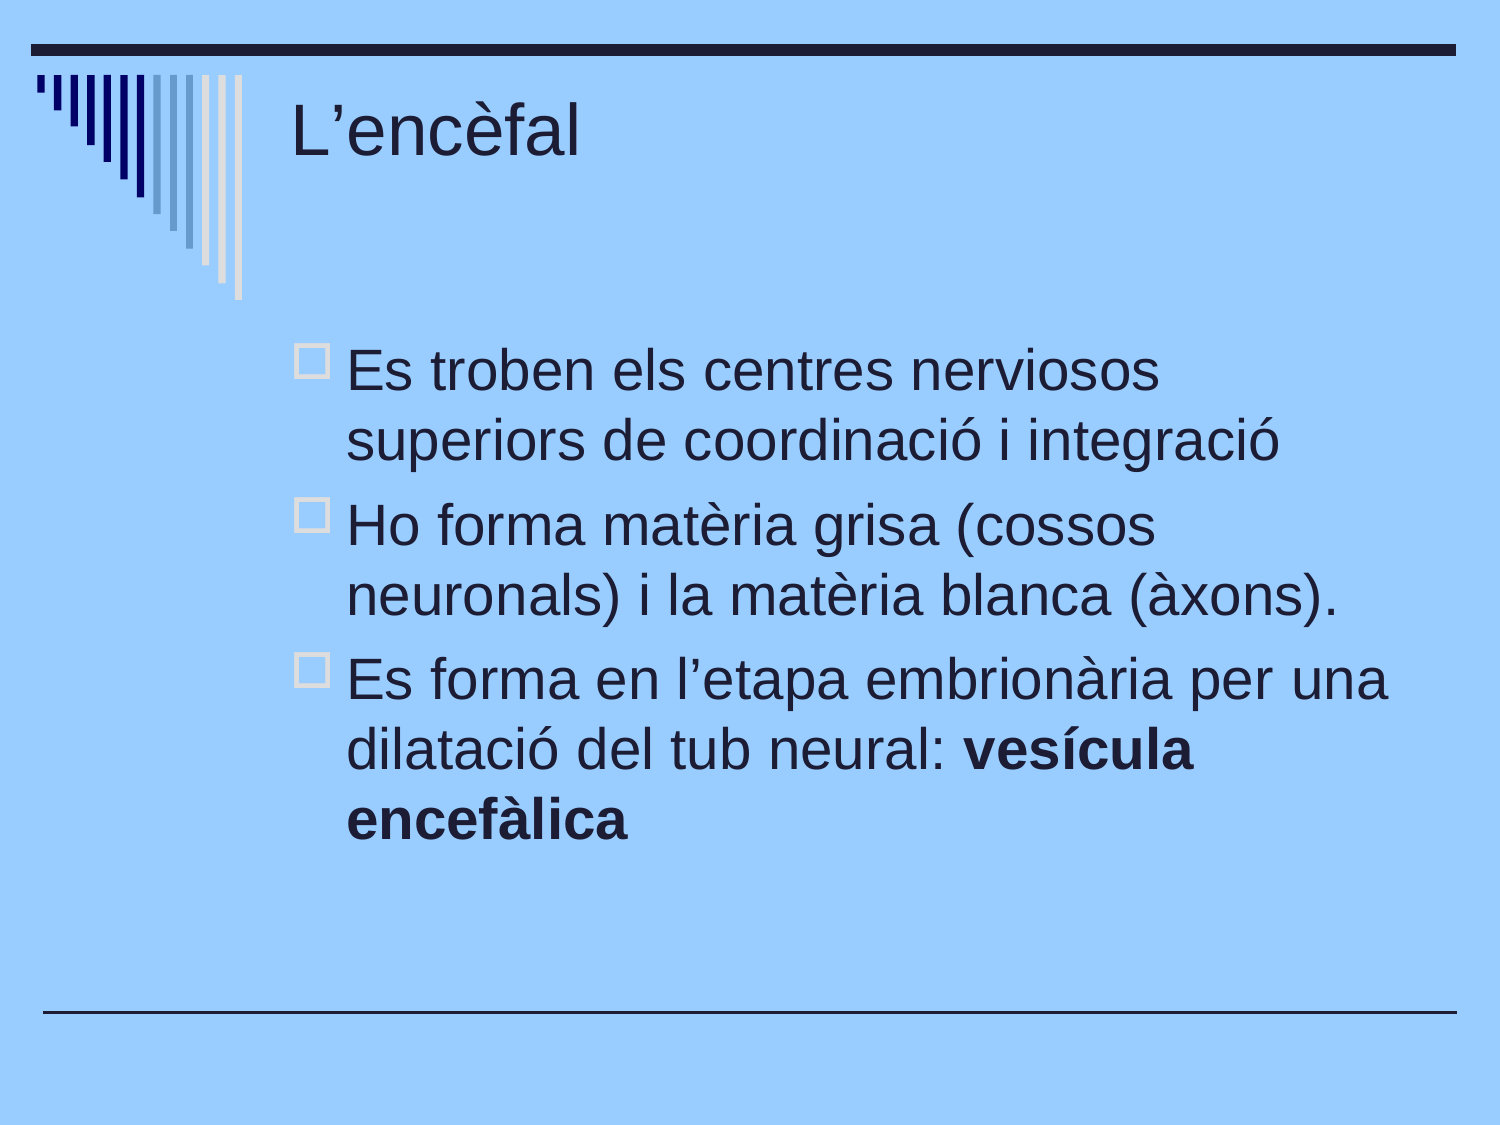

# L’encèfal
Es troben els centres nerviosos superiors de coordinació i integració
Ho forma matèria grisa (cossos neuronals) i la matèria blanca (àxons).
Es forma en l’etapa embrionària per una dilatació del tub neural: vesícula encefàlica